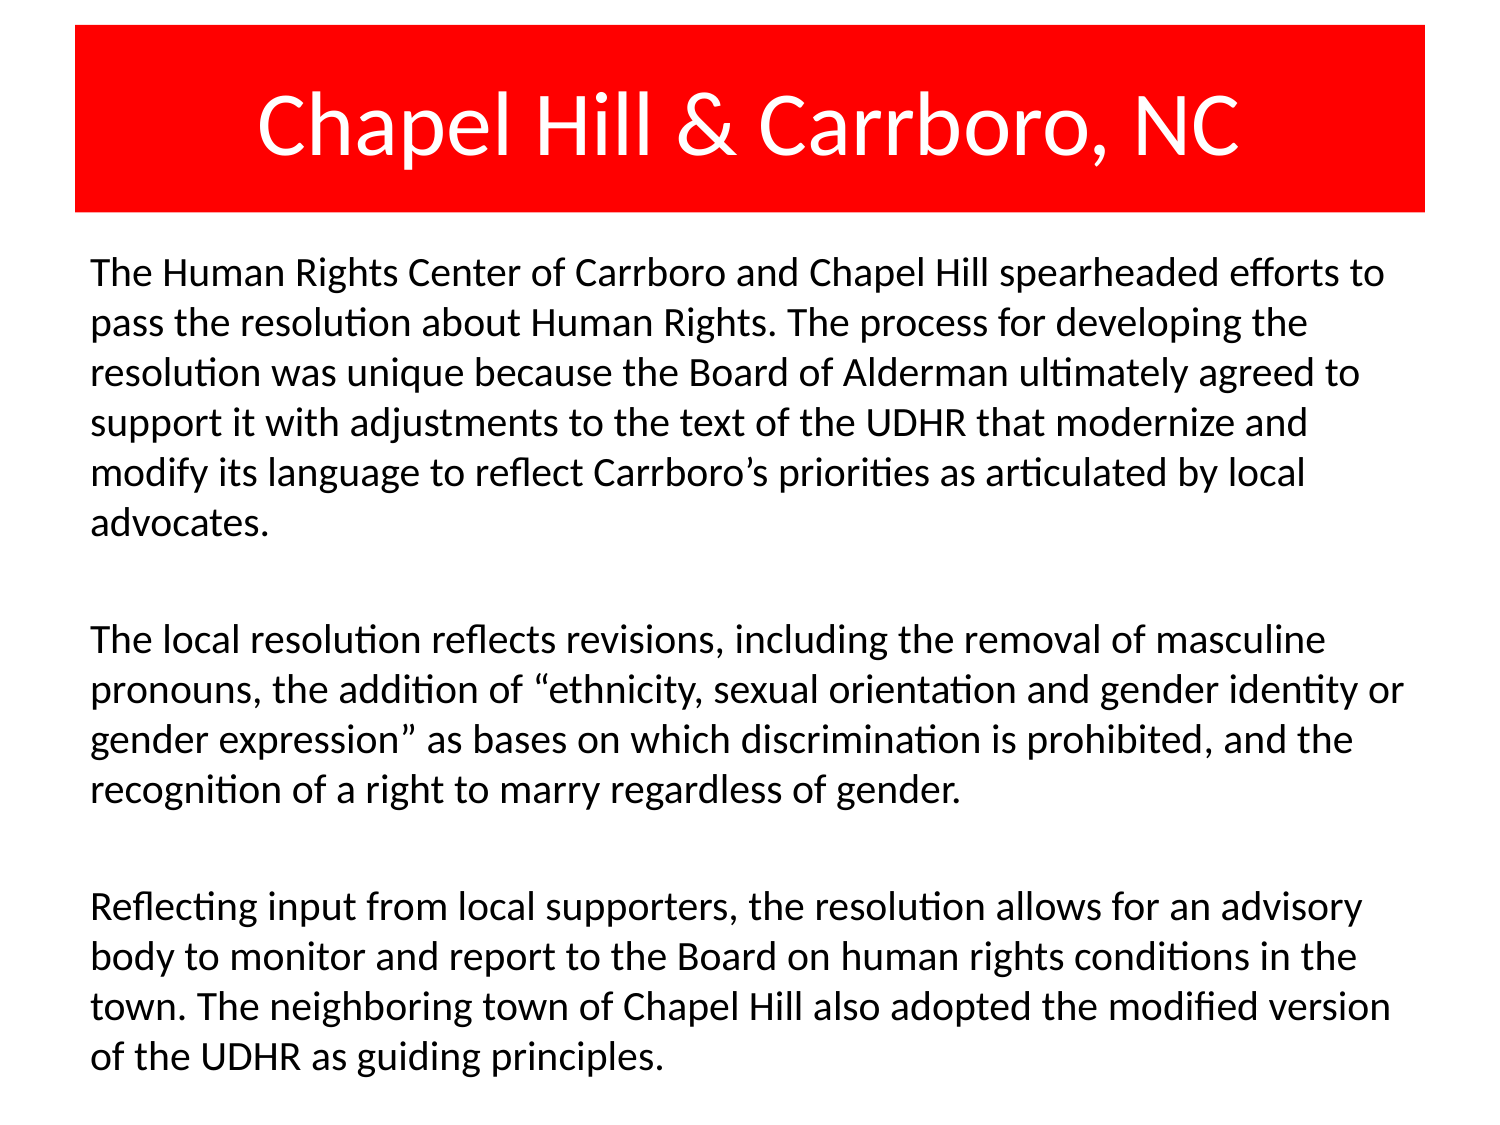

# Chapel Hill & Carrboro, NC
The Human Rights Center of Carrboro and Chapel Hill spearheaded efforts to pass the resolution about Human Rights. The process for developing the resolution was unique because the Board of Alderman ultimately agreed to support it with adjustments to the text of the UDHR that modernize and modify its language to reflect Carrboro’s priorities as articulated by local advocates.
The local resolution reflects revisions, including the removal of masculine pronouns, the addition of “ethnicity, sexual orientation and gender identity or gender expression” as bases on which discrimination is prohibited, and the recognition of a right to marry regardless of gender.
Reflecting input from local supporters, the resolution allows for an advisory body to monitor and report to the Board on human rights conditions in the town. The neighboring town of Chapel Hill also adopted the modified version of the UDHR as guiding principles.